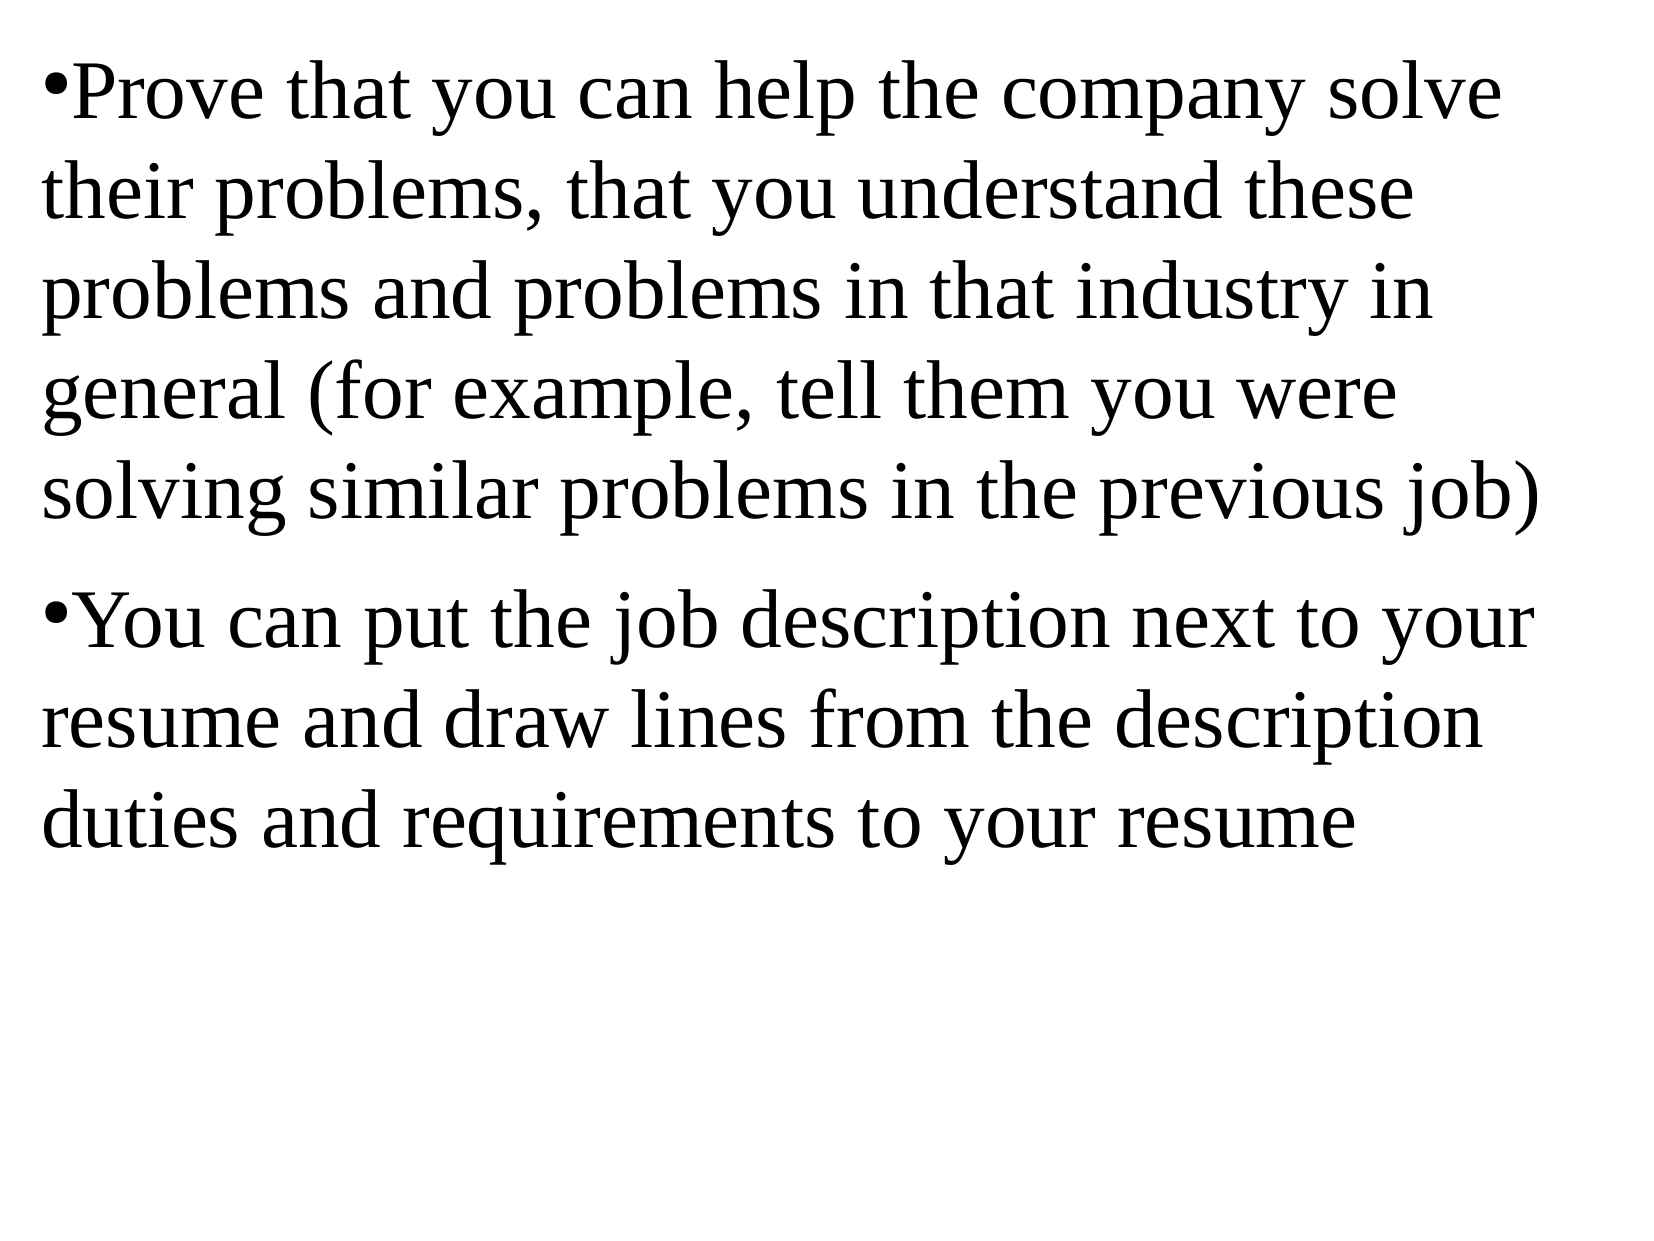

# Prove that you can help the company solve their problems, that you understand these problems and problems in that industry in general (for example, tell them you were solving similar problems in the previous job)
You can put the job description next to your resume and draw lines from the description duties and requirements to your resume